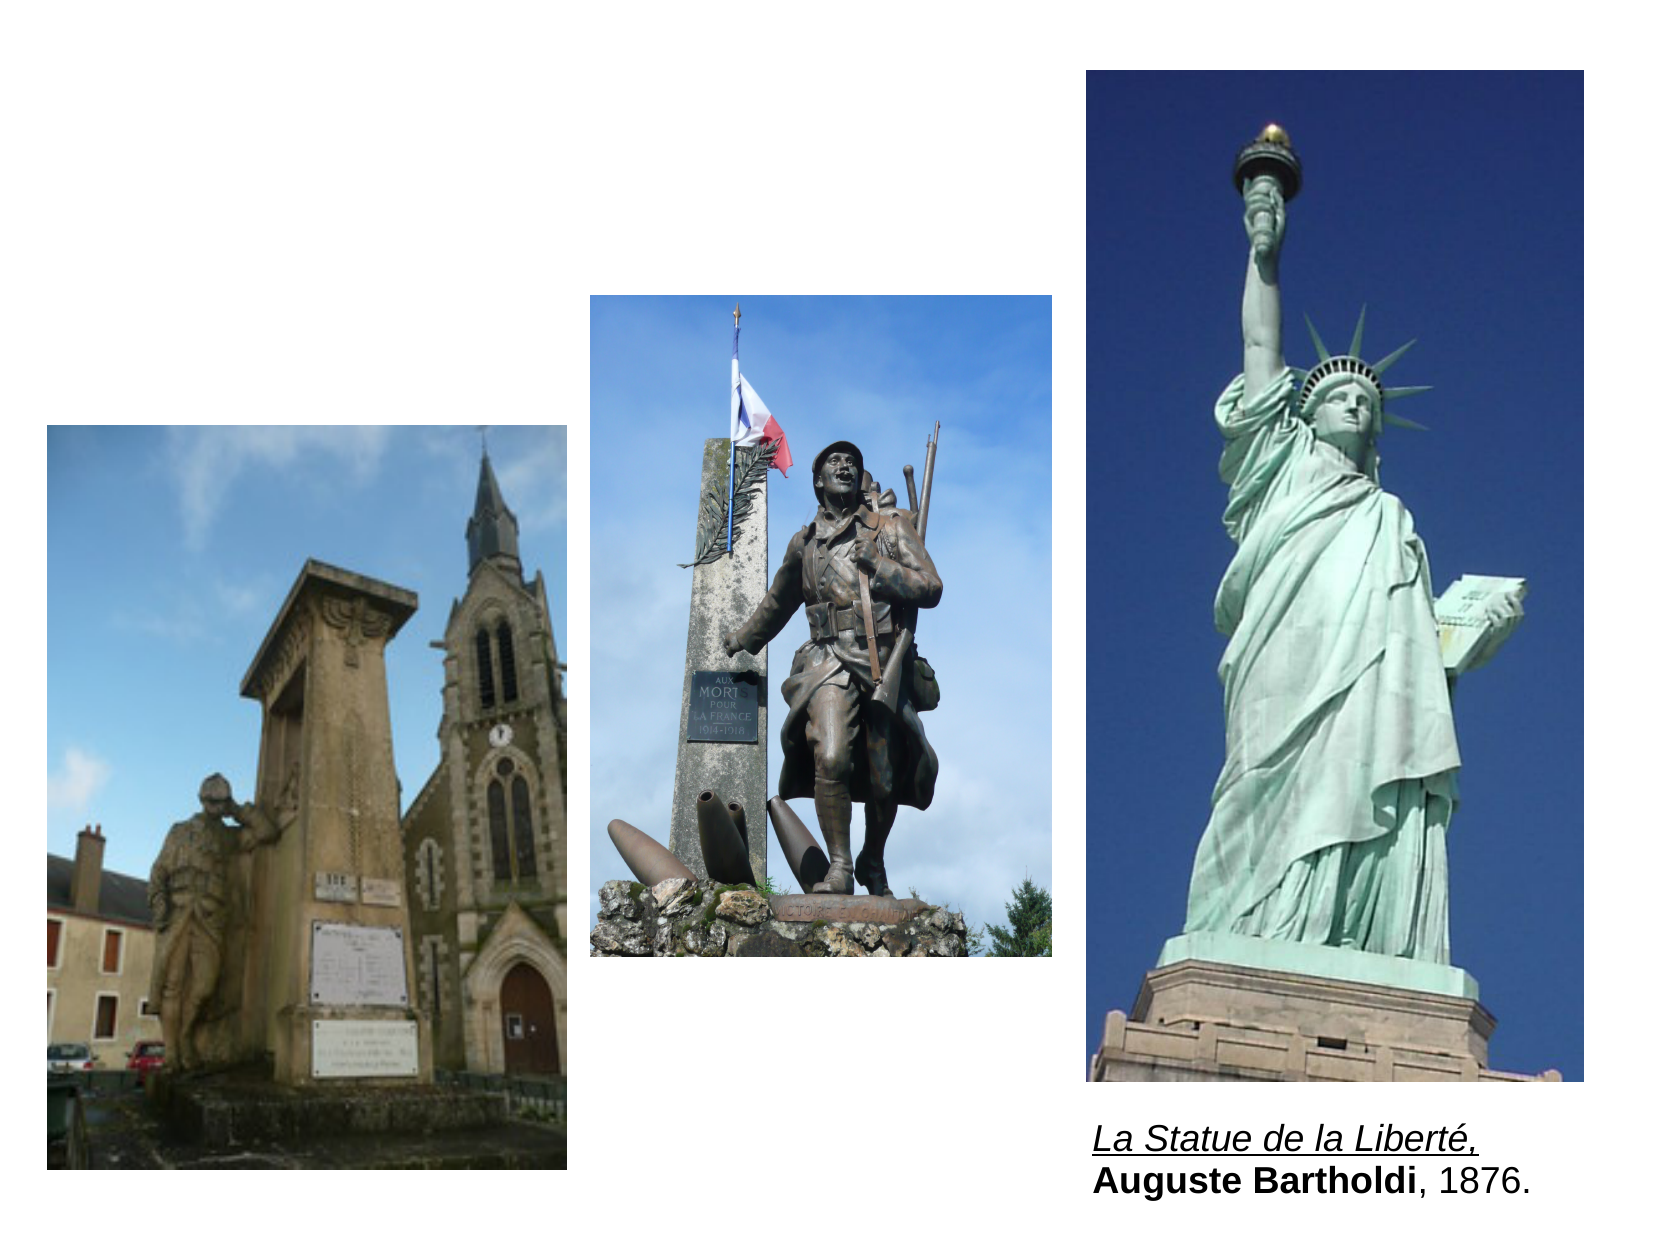

La Statue de la Liberté, Auguste Bartholdi, 1876.